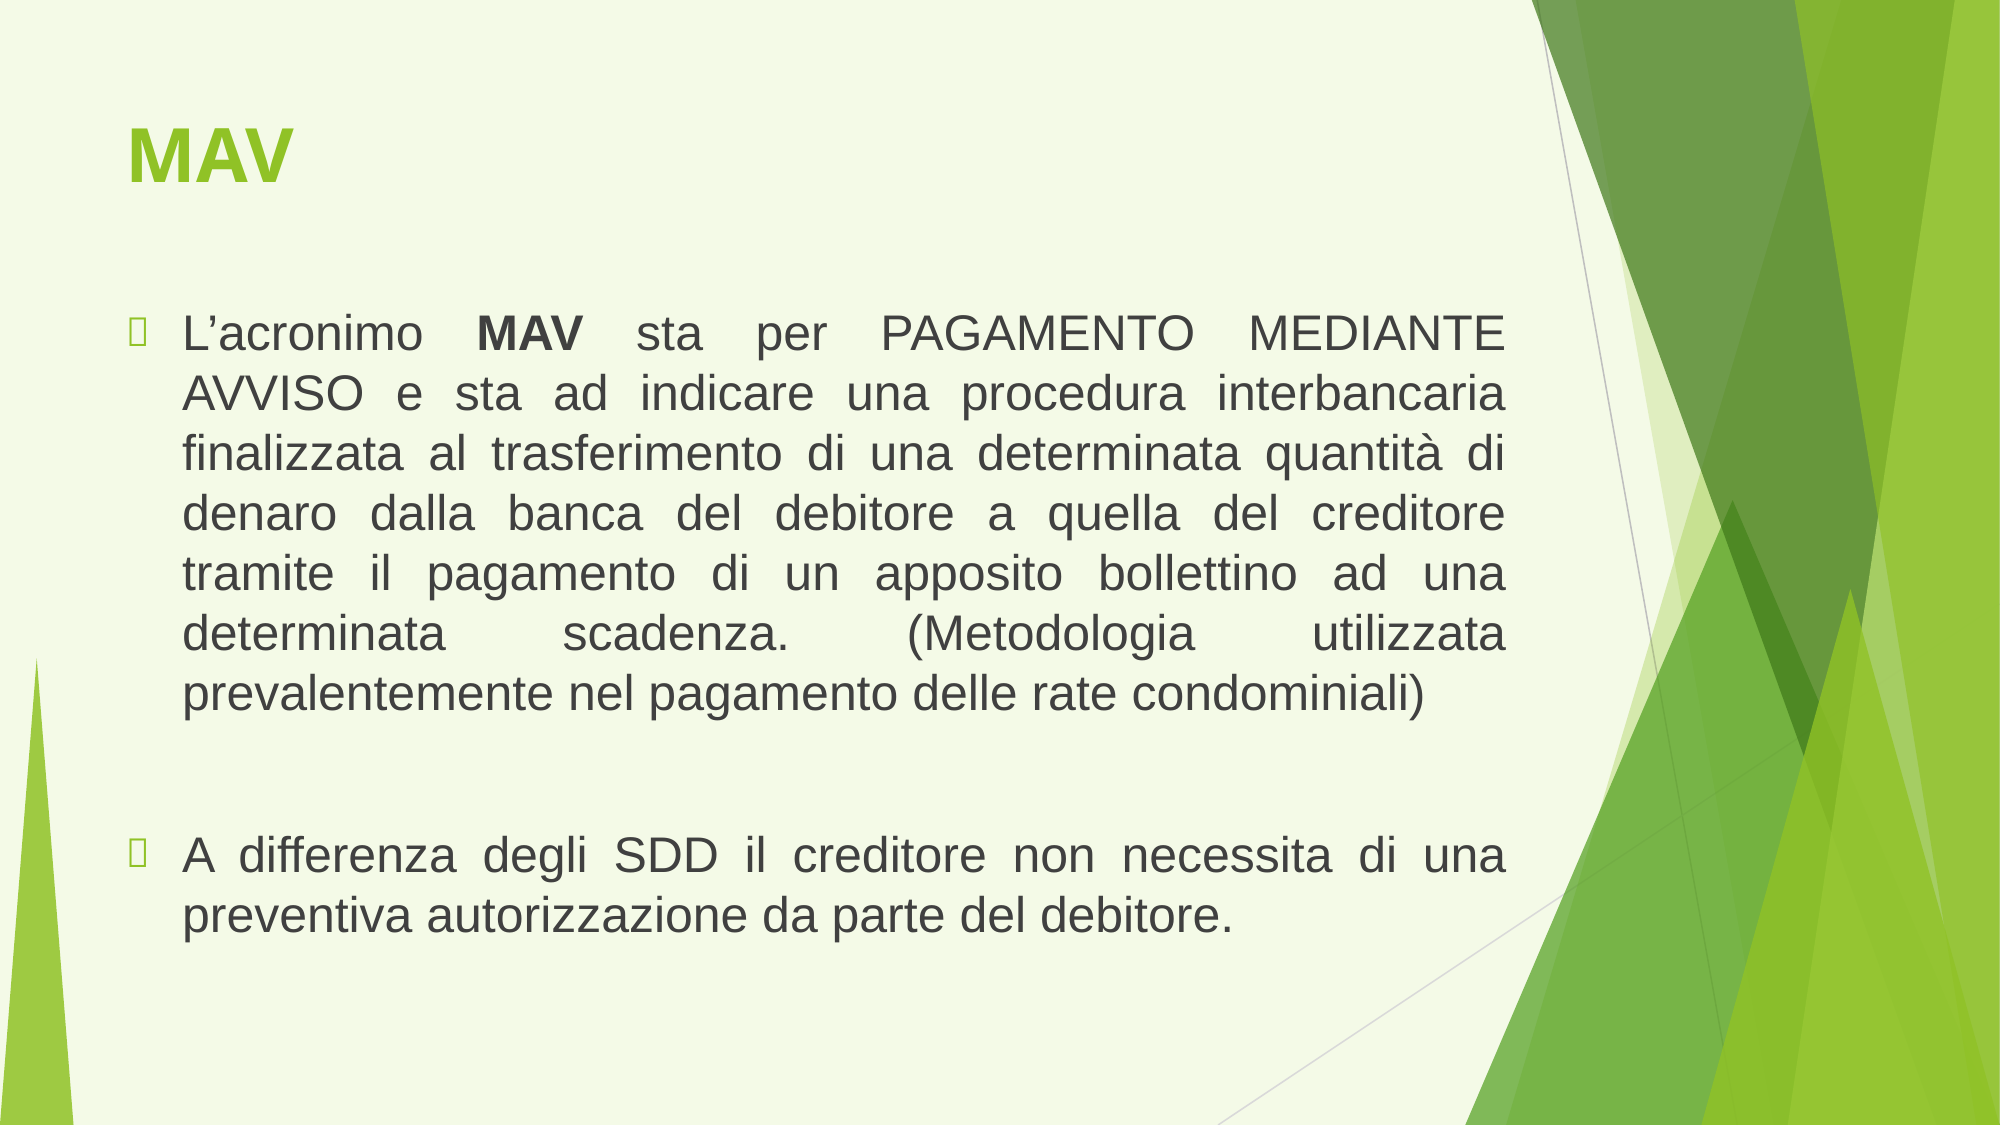

# MAV
L’acronimo MAV sta per PAGAMENTO MEDIANTE AVVISO e sta ad indicare una procedura interbancaria finalizzata al trasferimento di una determinata quantità di denaro dalla banca del debitore a quella del creditore tramite il pagamento di un apposito bollettino ad una determinata scadenza. (Metodologia utilizzata prevalentemente nel pagamento delle rate condominiali)
A differenza degli SDD il creditore non necessita di una preventiva autorizzazione da parte del debitore.